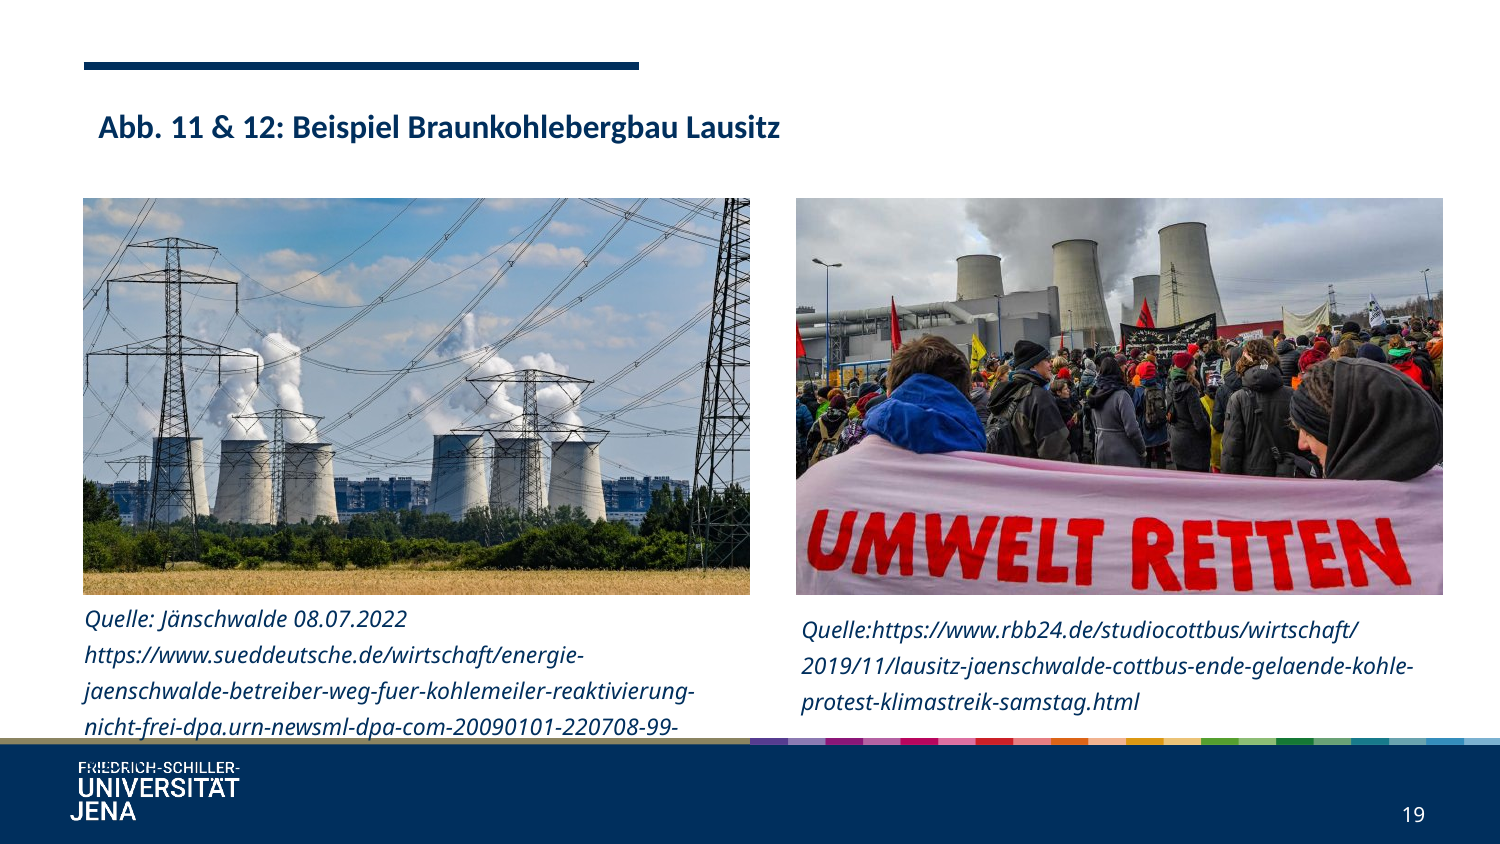

Abb. 11 & 12: Beispiel Braunkohlebergbau Lausitz
Quelle: Jänschwalde 08.07.2022
https://www.sueddeutsche.de/wirtschaft/energie-jaenschwalde-betreiber-weg-fuer-kohlemeiler-reaktivierung-nicht-frei-dpa.urn-newsml-dpa-com-20090101-220708-99-955163
Quelle:https://www.rbb24.de/studiocottbus/wirtschaft/2019/11/lausitz-jaenschwalde-cottbus-ende-gelaende-kohle-protest-klimastreik-samstag.html